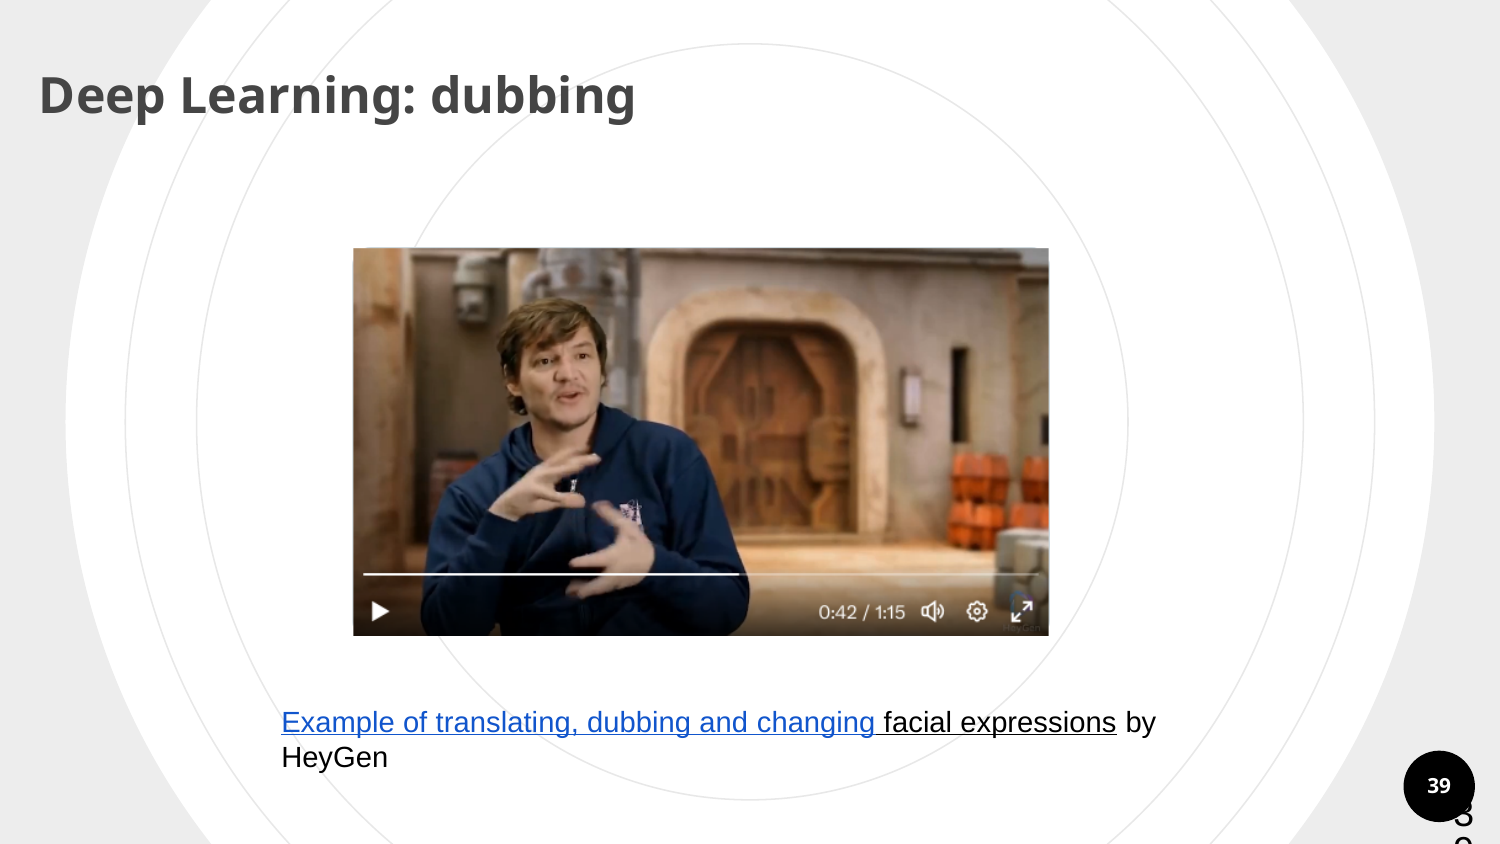

Deep Learning: dubbing
Example of translating, dubbing and changing facial expressions by HeyGen